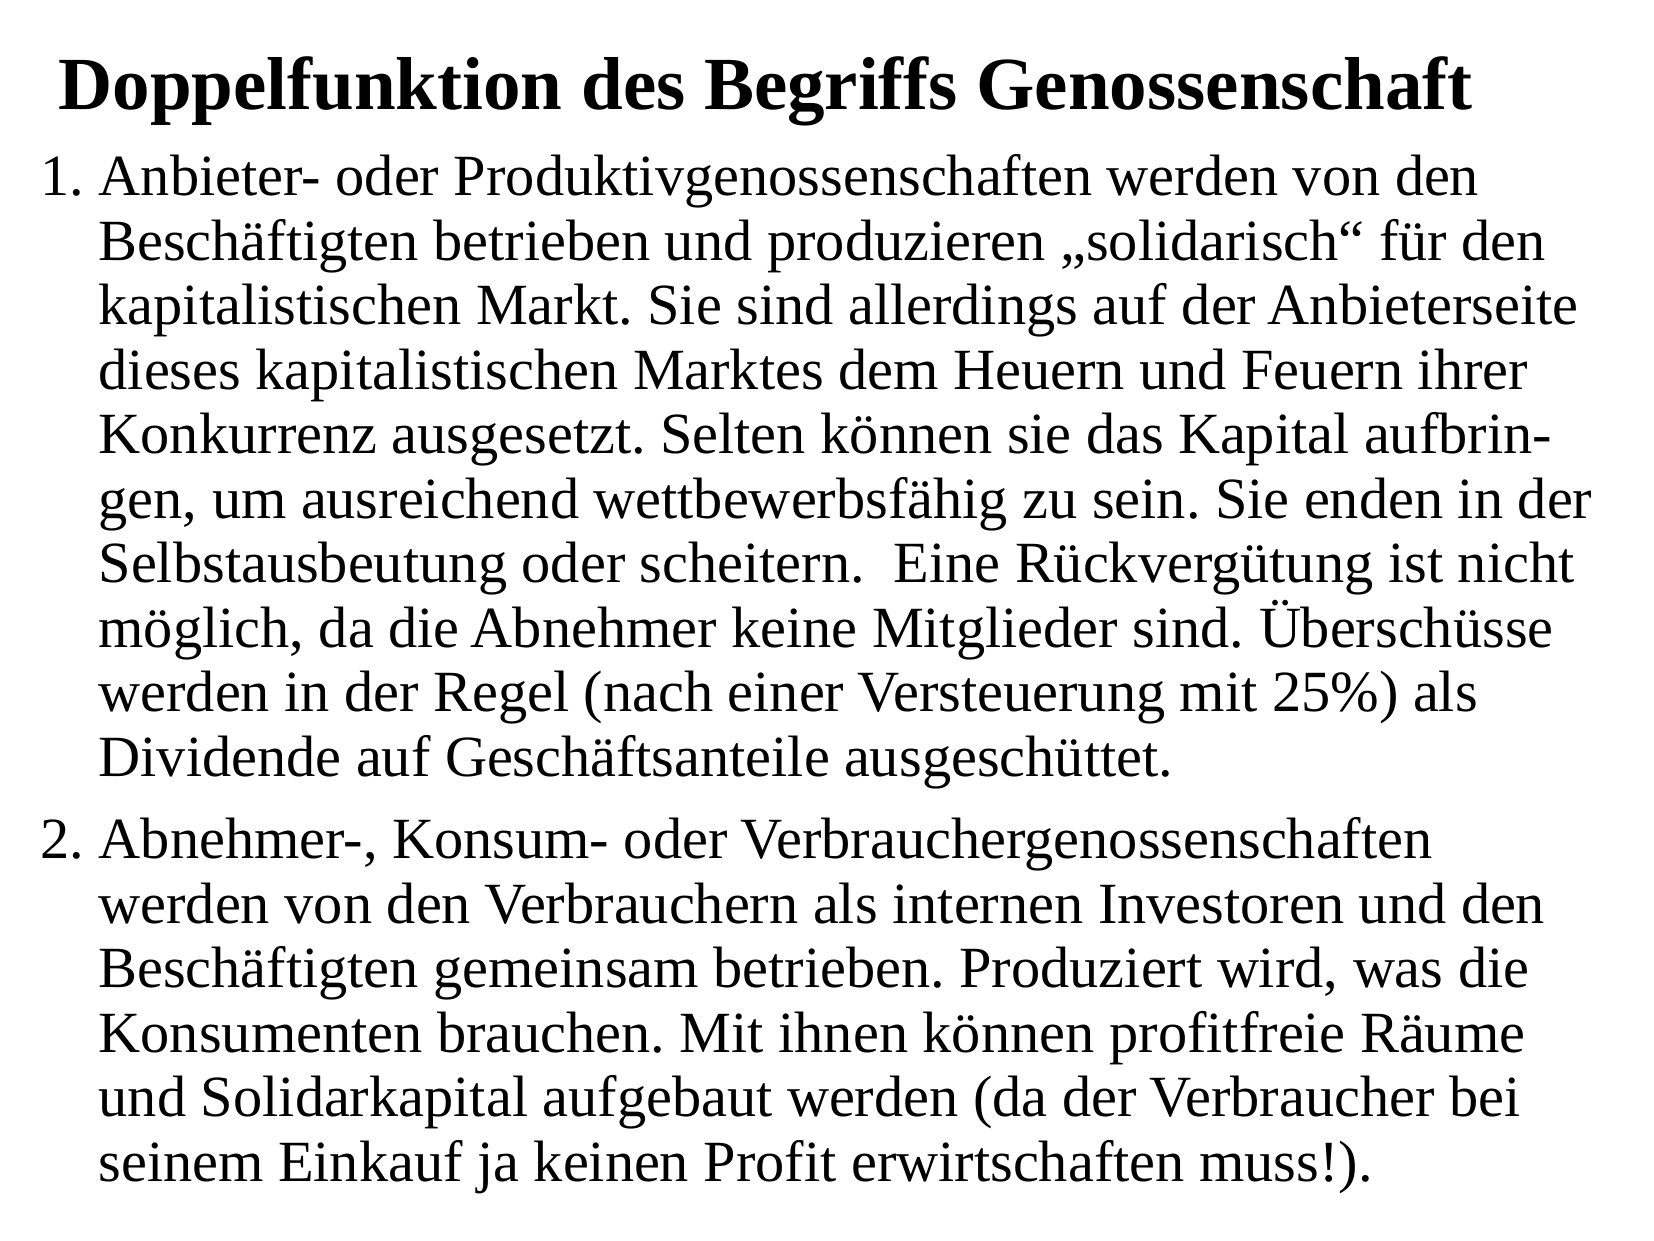

Doppelfunktion des Begriffs Genossenschaft
 Anbieter- oder Produktivgenossenschaften werden von den Beschäftigten betrieben und produzieren „solidarisch“ für den kapitalistischen Markt. Sie sind allerdings auf der Anbieterseite dieses kapitalistischen Marktes dem Heuern und Feuern ihrer Konkurrenz ausgesetzt. Selten können sie das Kapital aufbrin- gen, um ausreichend wettbewerbsfähig zu sein. Sie enden in der Selbstausbeutung oder scheitern. Eine Rückvergütung ist nicht möglich, da die Abnehmer keine Mitglieder sind. Überschüsse werden in der Regel (nach einer Versteuerung mit 25%) als Dividende auf Geschäftsanteile ausgeschüttet.
 Abnehmer-, Konsum- oder Verbrauchergenossenschaften werden von den Verbrauchern als internen Investoren und den Beschäftigten gemeinsam betrieben. Produziert wird, was die Konsumenten brauchen. Mit ihnen können profitfreie Räume und Solidarkapital aufgebaut werden (da der Verbraucher bei seinem Einkauf ja keinen Profit erwirtschaften muss!).